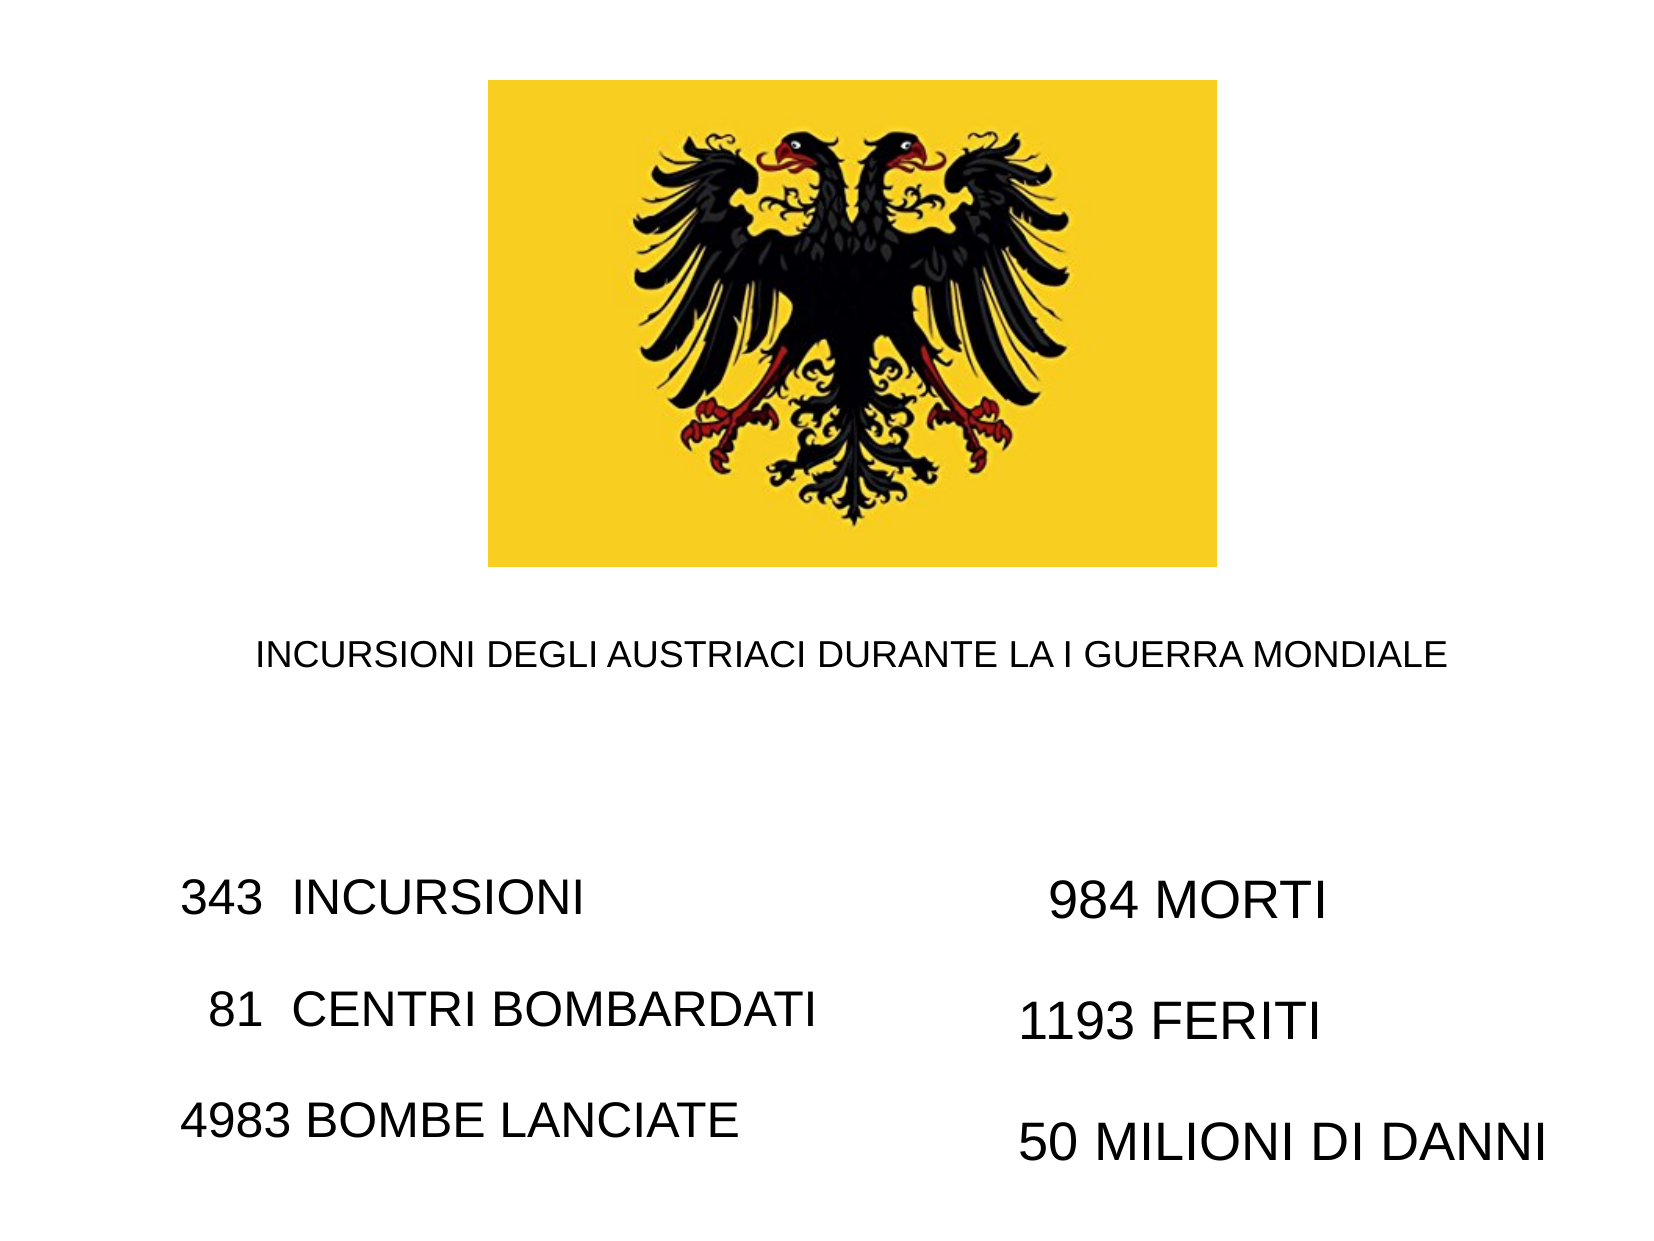

INCURSIONI DEGLI AUSTRIACI DURANTE LA I GUERRA MONDIALE
343 INCURSIONI
 81 CENTRI BOMBARDATI
4983 BOMBE LANCIATE
 984 MORTI
1193 FERITI
50 MILIONI DI DANNI